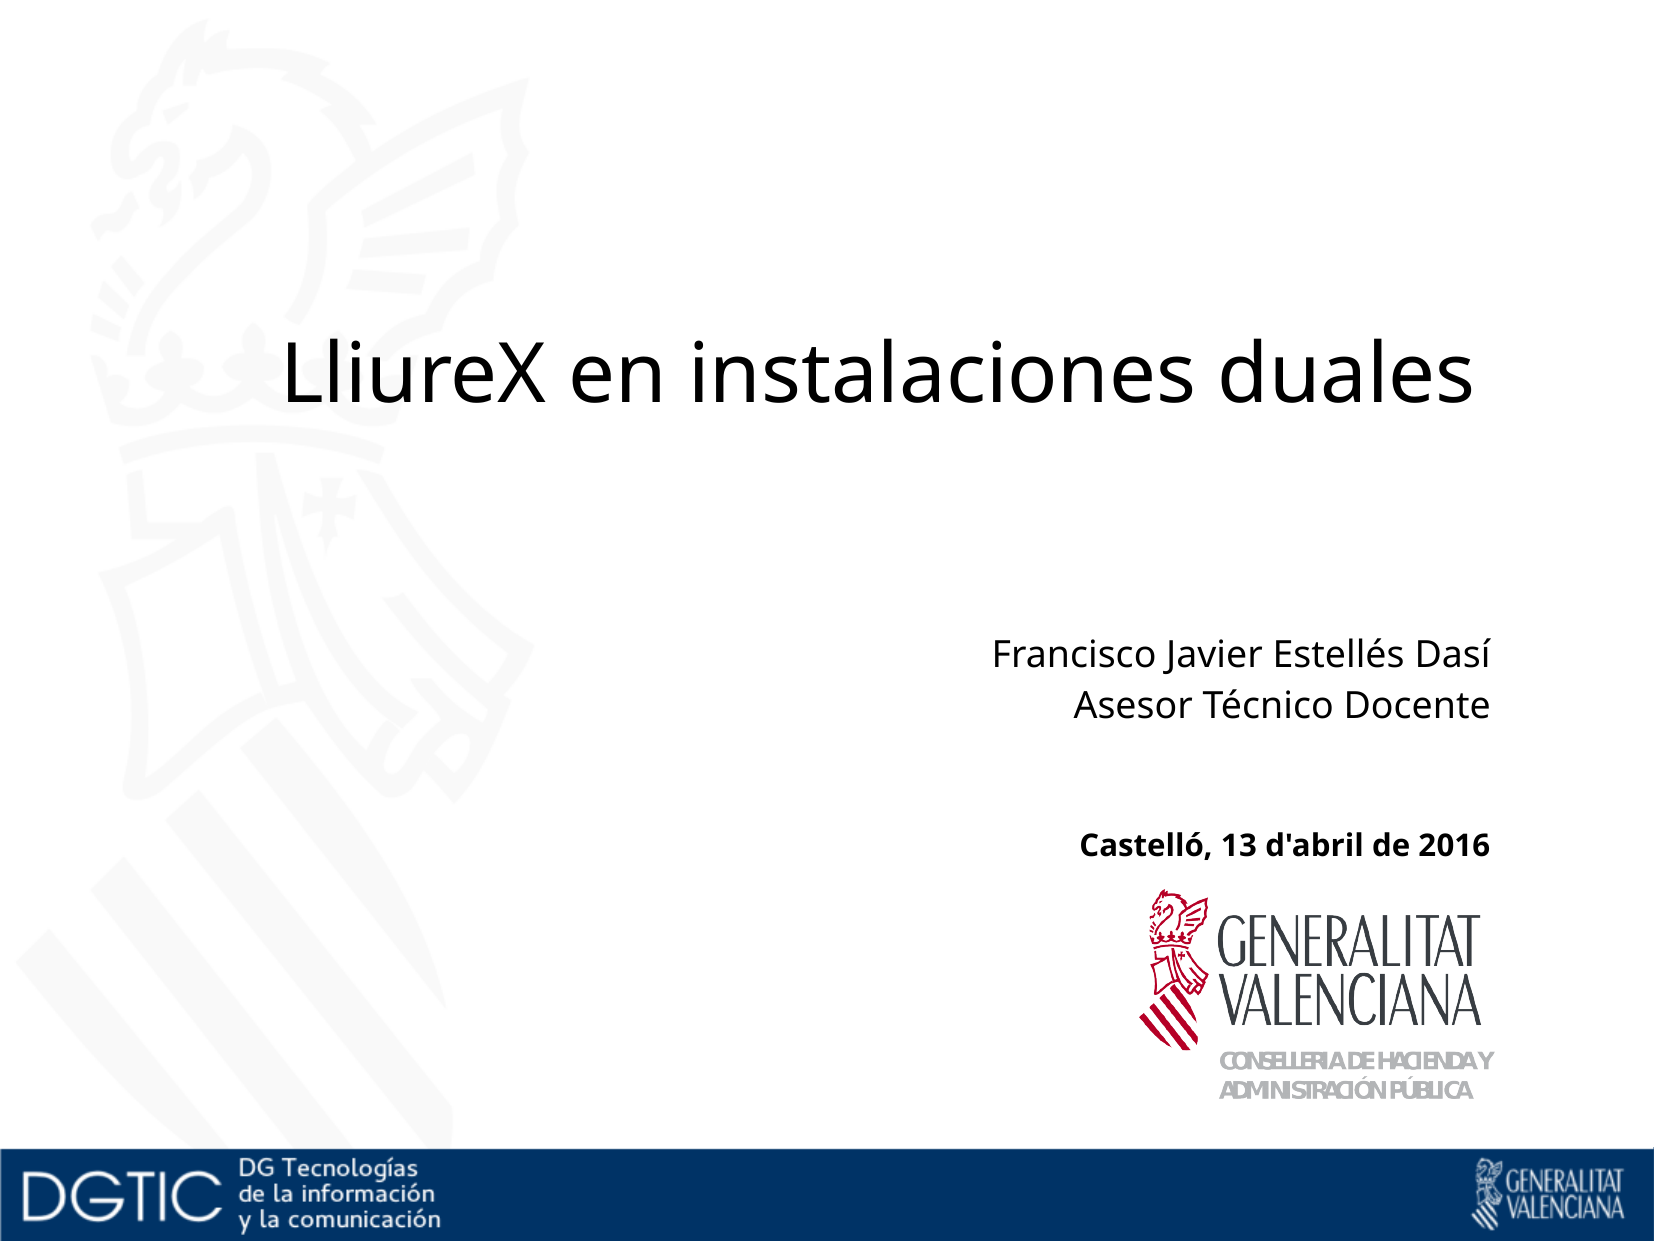

LliureX en instalaciones duales
Francisco Javier Estellés Dasí
Asesor Técnico Docente
Castelló, 13 d'abril de 2016